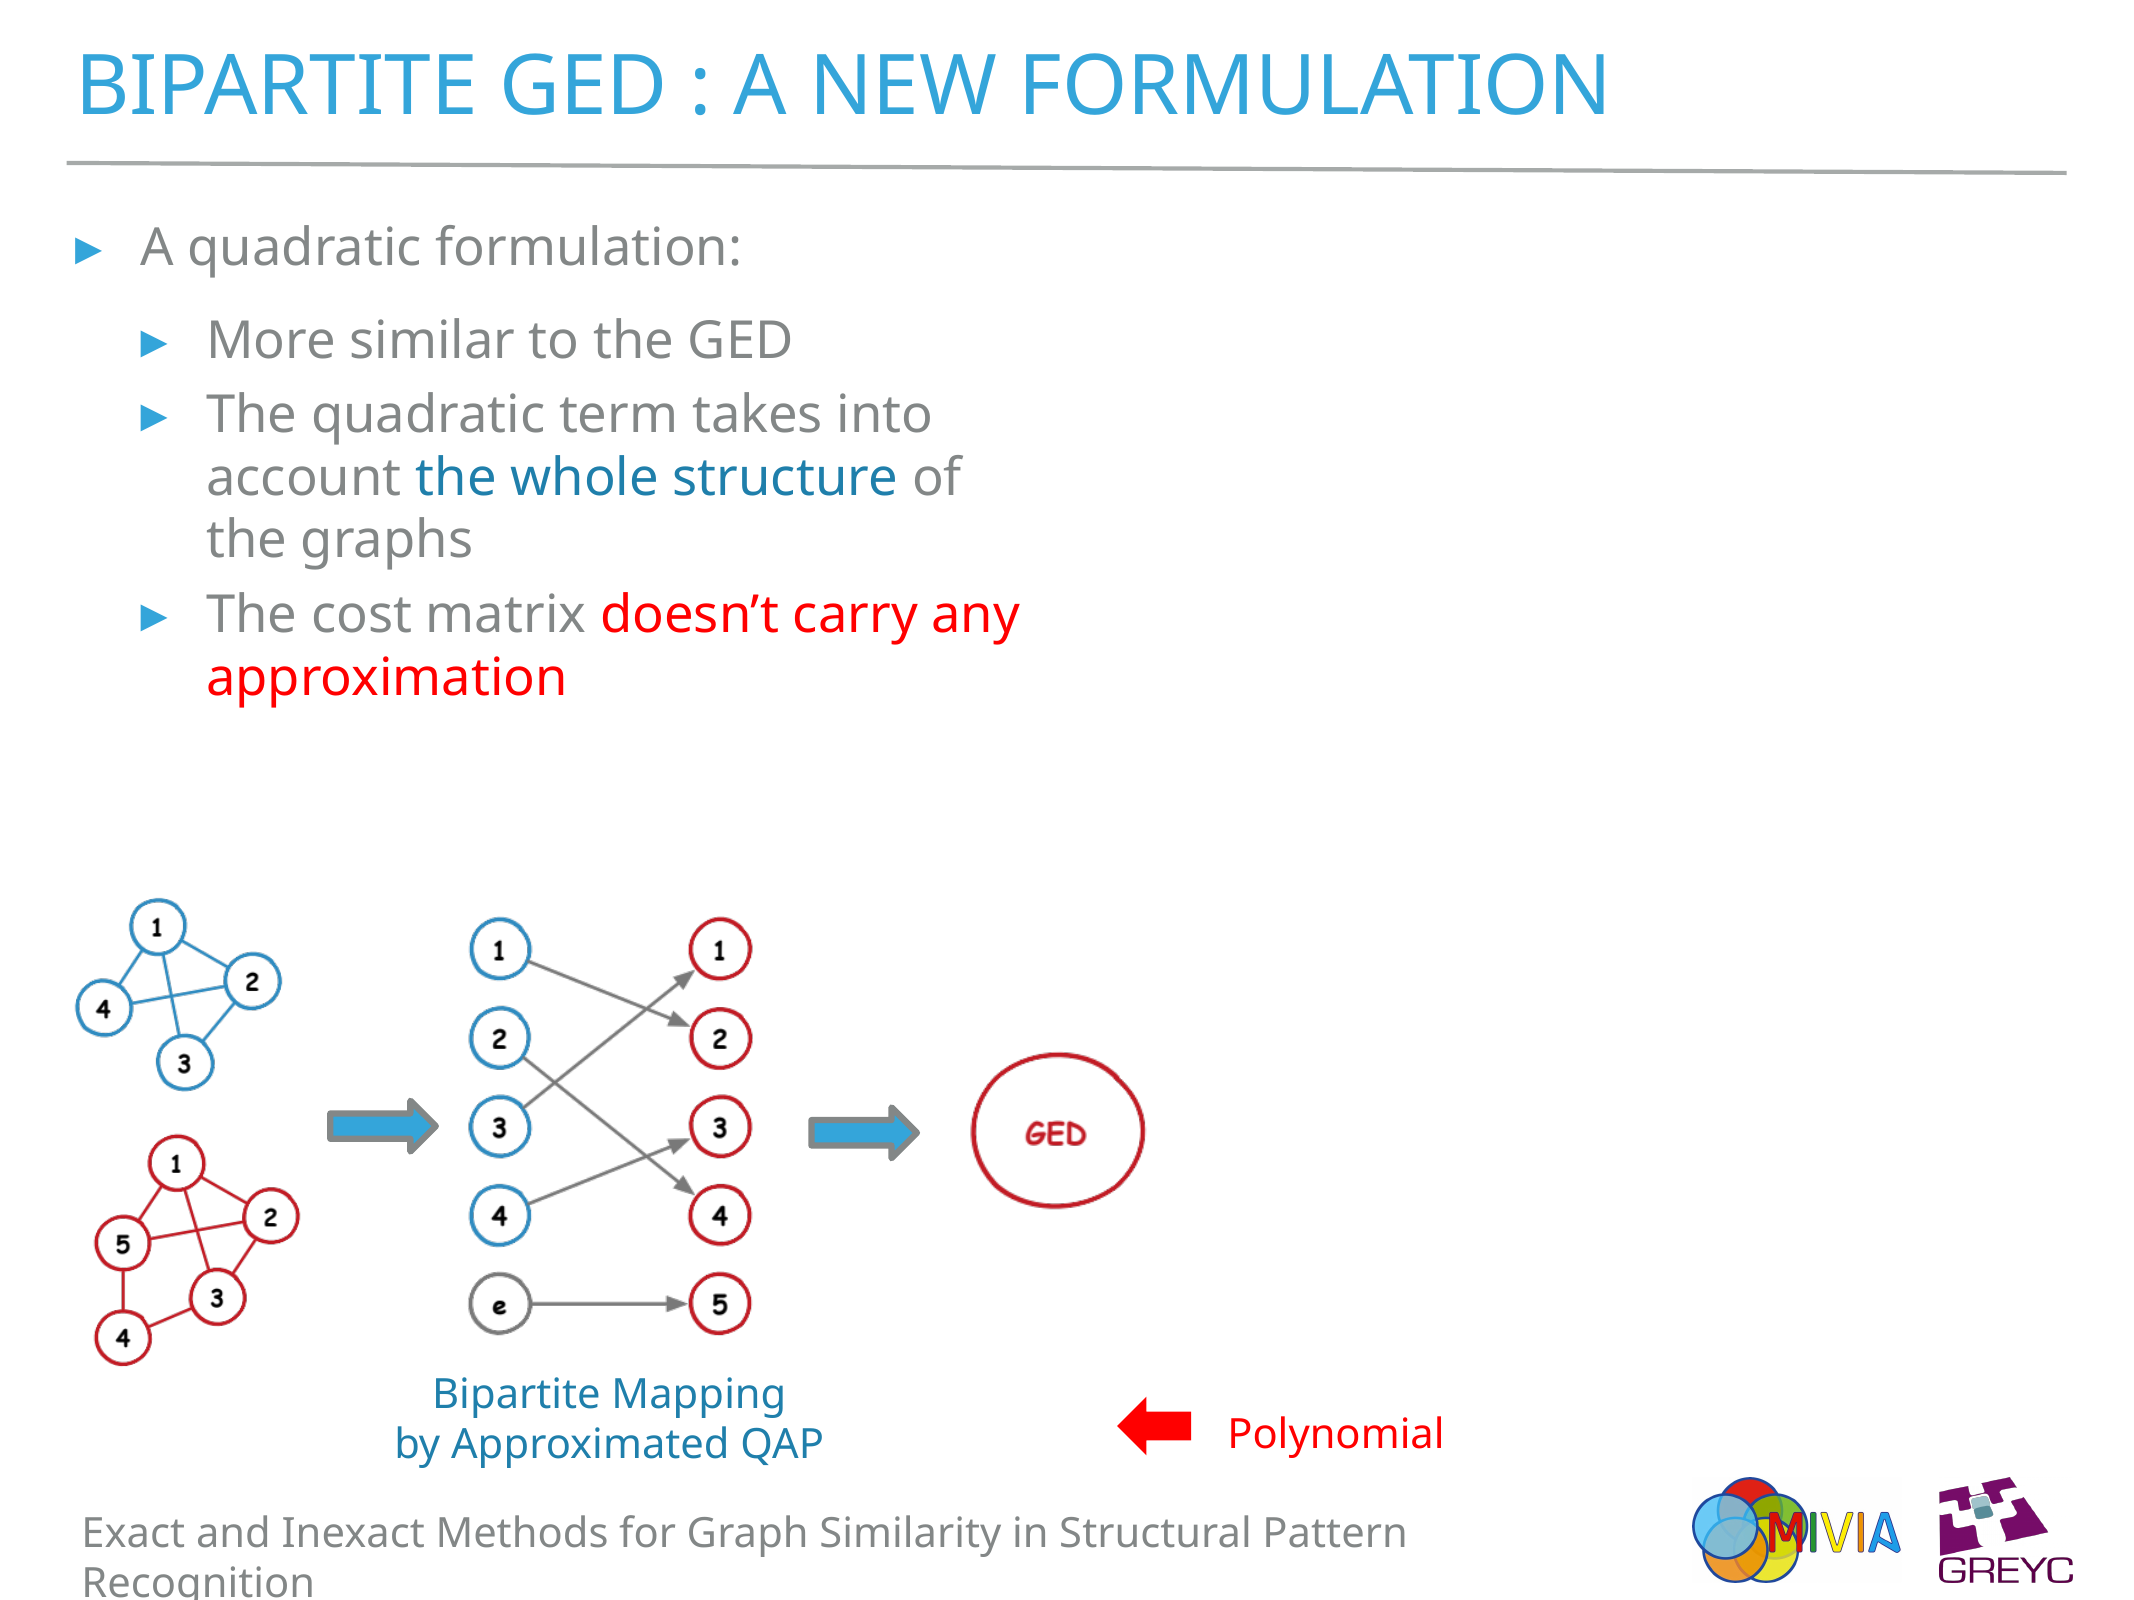

BIPARTITE GED : A NEW FORMULATION
# A quadratic formulation:
More similar to the GED
The quadratic term takes into account the whole structure of the graphs
The cost matrix doesn’t carry any approximation
Bipartite Mapping
by Approximated QAP
Polynomial